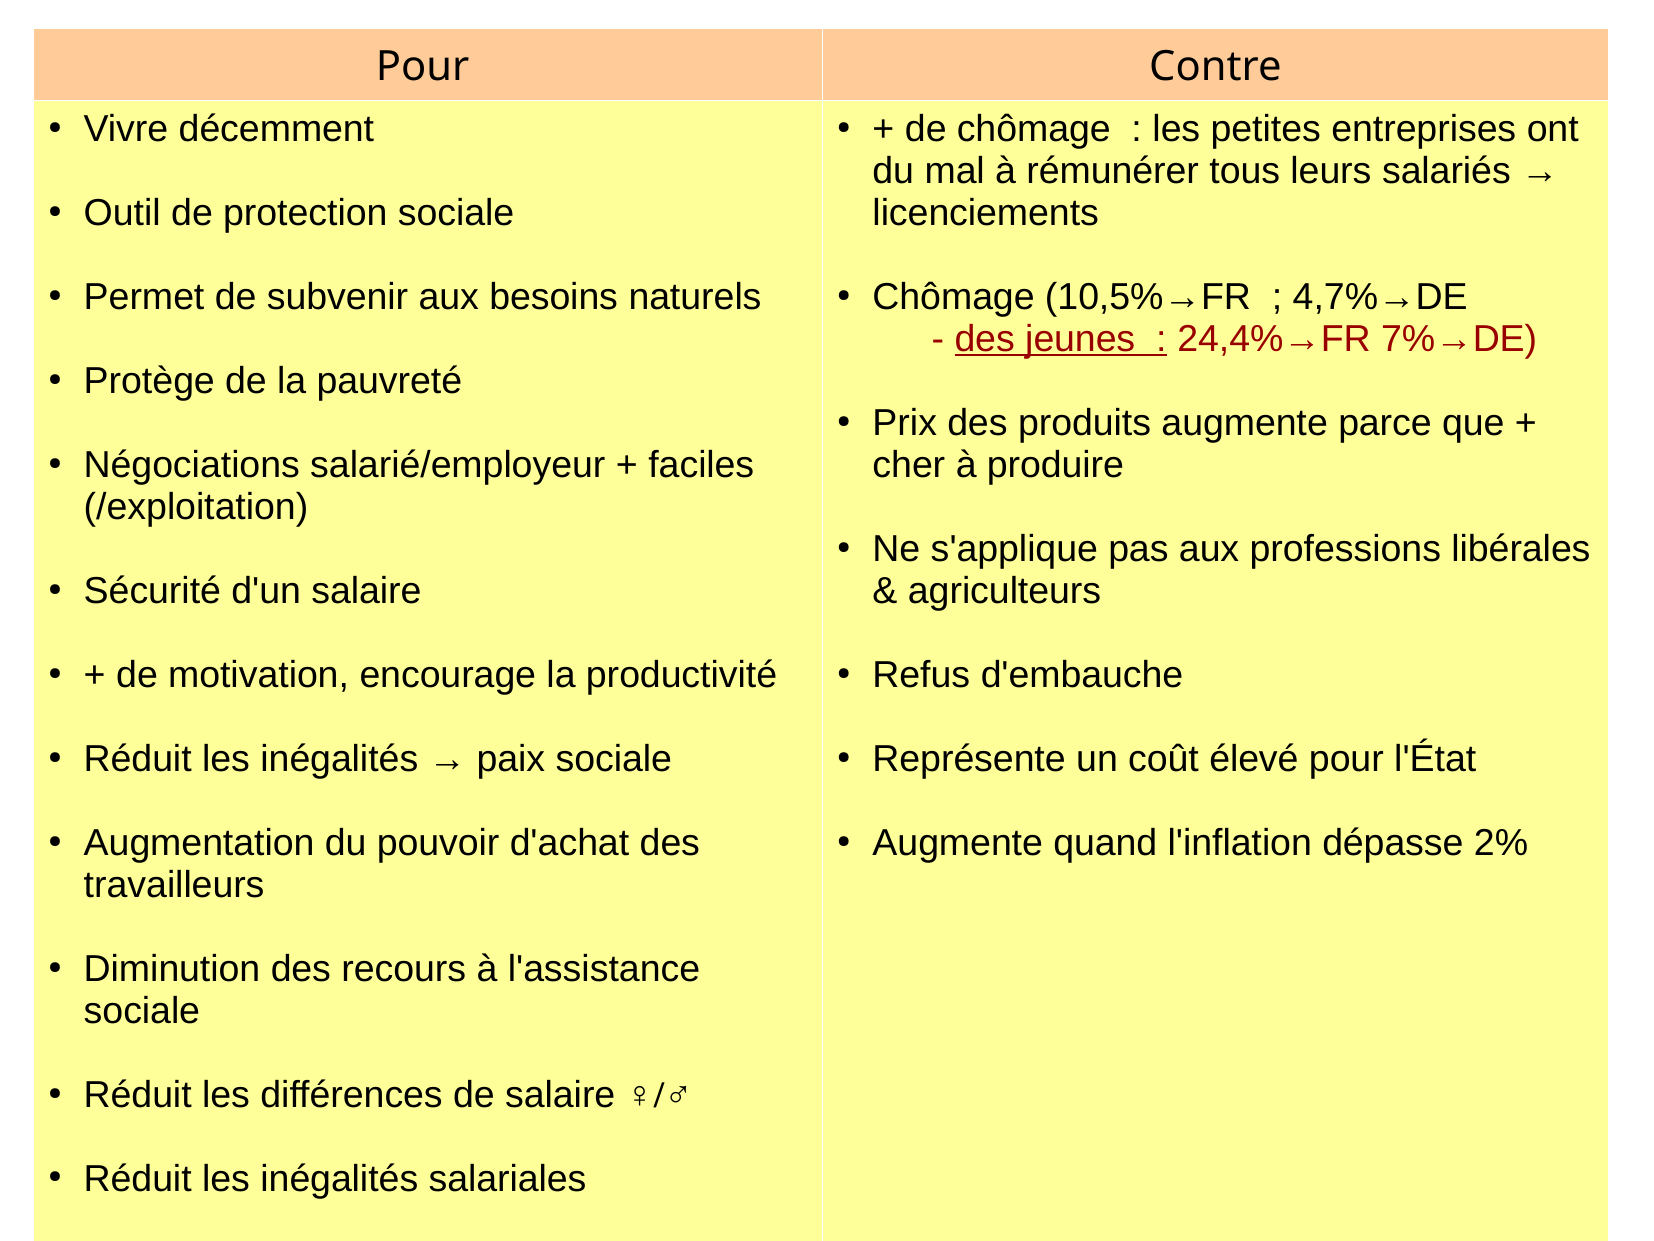

| Pour | Contre |
| --- | --- |
| Vivre décemment Outil de protection sociale Permet de subvenir aux besoins naturels Protège de la pauvreté Négociations salarié/employeur + faciles (/exploitation) Sécurité d'un salaire + de motivation, encourage la productivité Réduit les inégalités → paix sociale Augmentation du pouvoir d'achat des travailleurs Diminution des recours à l'assistance sociale Réduit les différences de salaire ♀/♂ Réduit les inégalités salariales | + de chômage  : les petites entreprises ont du mal à rémunérer tous leurs salariés → licenciements Chômage (10,5%→FR  ; 4,7%→DE - des jeunes  : 24,4%→FR 7%→DE) Prix des produits augmente parce que + cher à produire Ne s'applique pas aux professions libérales & agriculteurs Refus d'embauche Représente un coût élevé pour l'État Augmente quand l'inflation dépasse 2% |